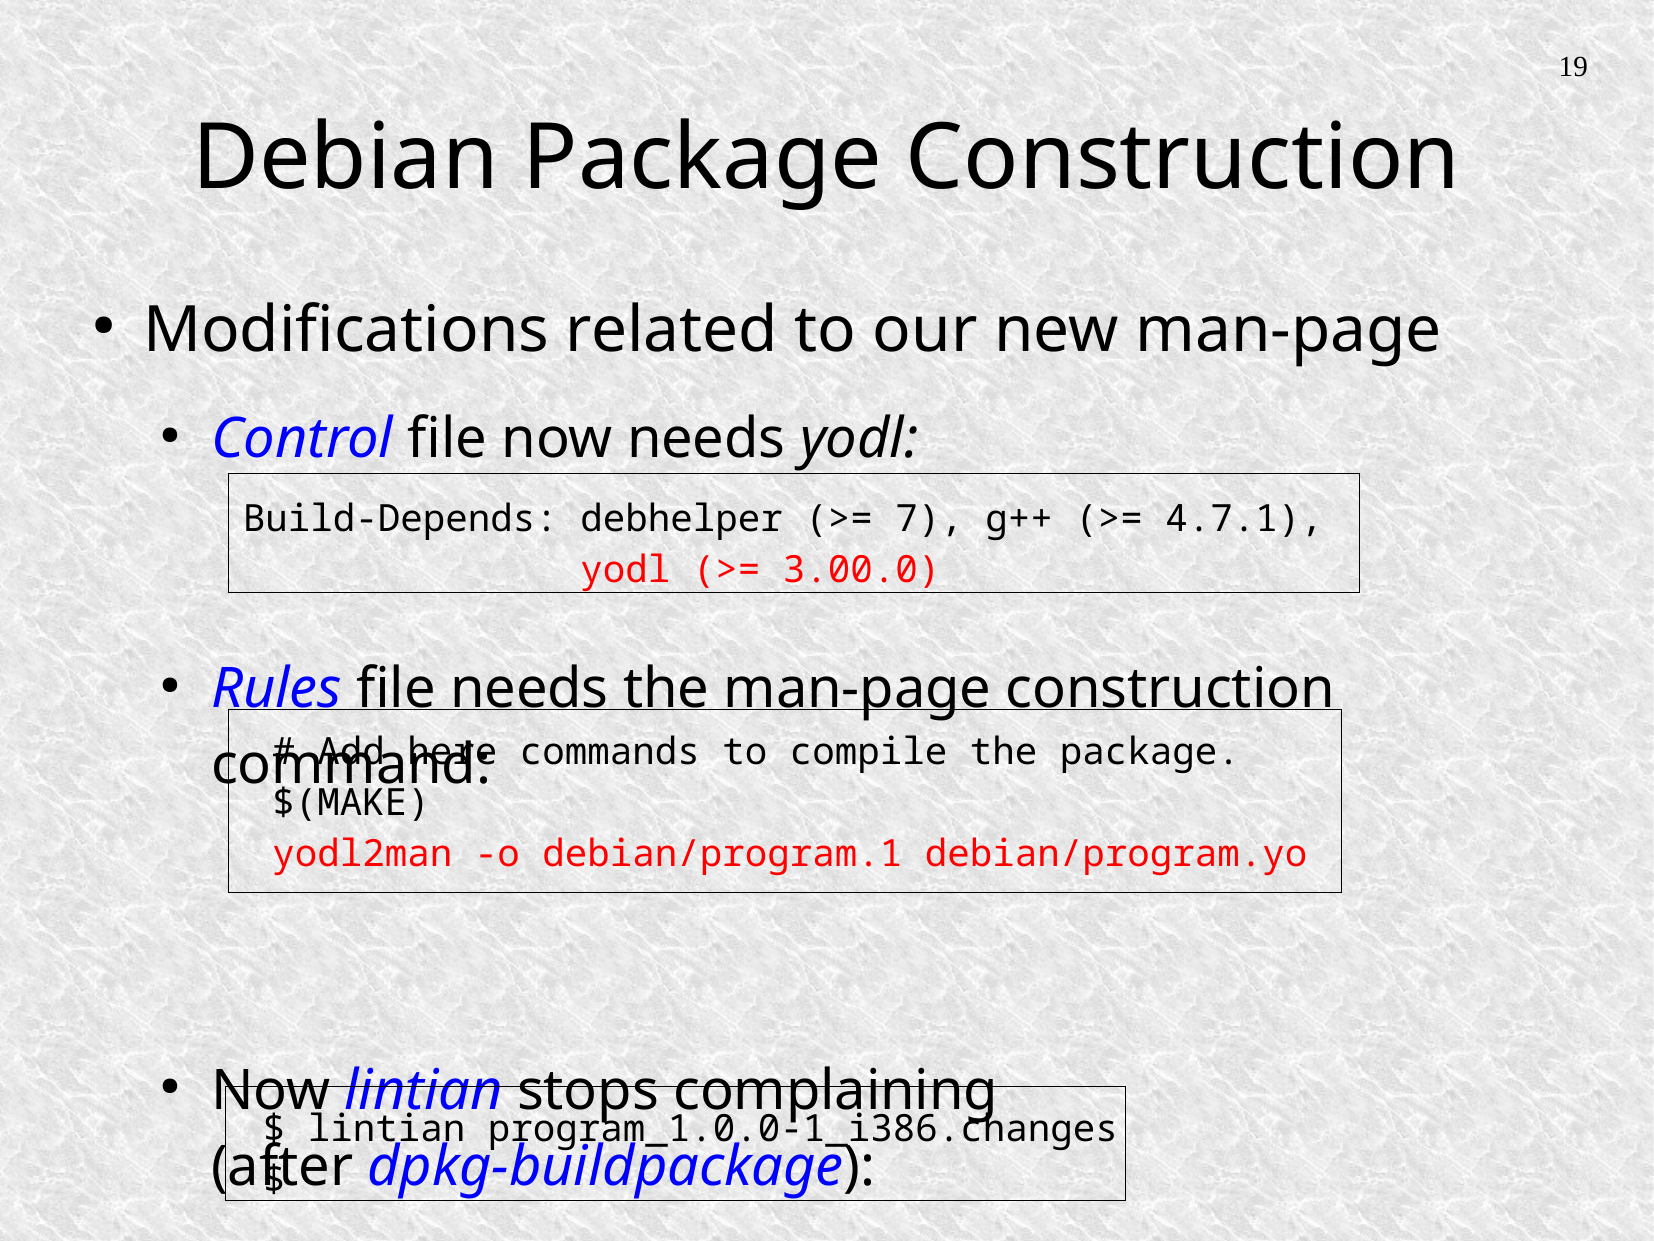

19
# Debian Package Construction
Modifications related to our new man-page
Control file now needs yodl:
Rules file needs the man-page construction command:
Now lintian stops complaining
(after dpkg-buildpackage):
Build-Depends: debhelper (>= 7), g++ (>= 4.7.1),
 yodl (>= 3.00.0)
	# Add here commands to compile the package.
	$(MAKE)
	yodl2man -o debian/program.1 debian/program.yo
 $ lintian program_1.0.0-1_i386.changes
 $